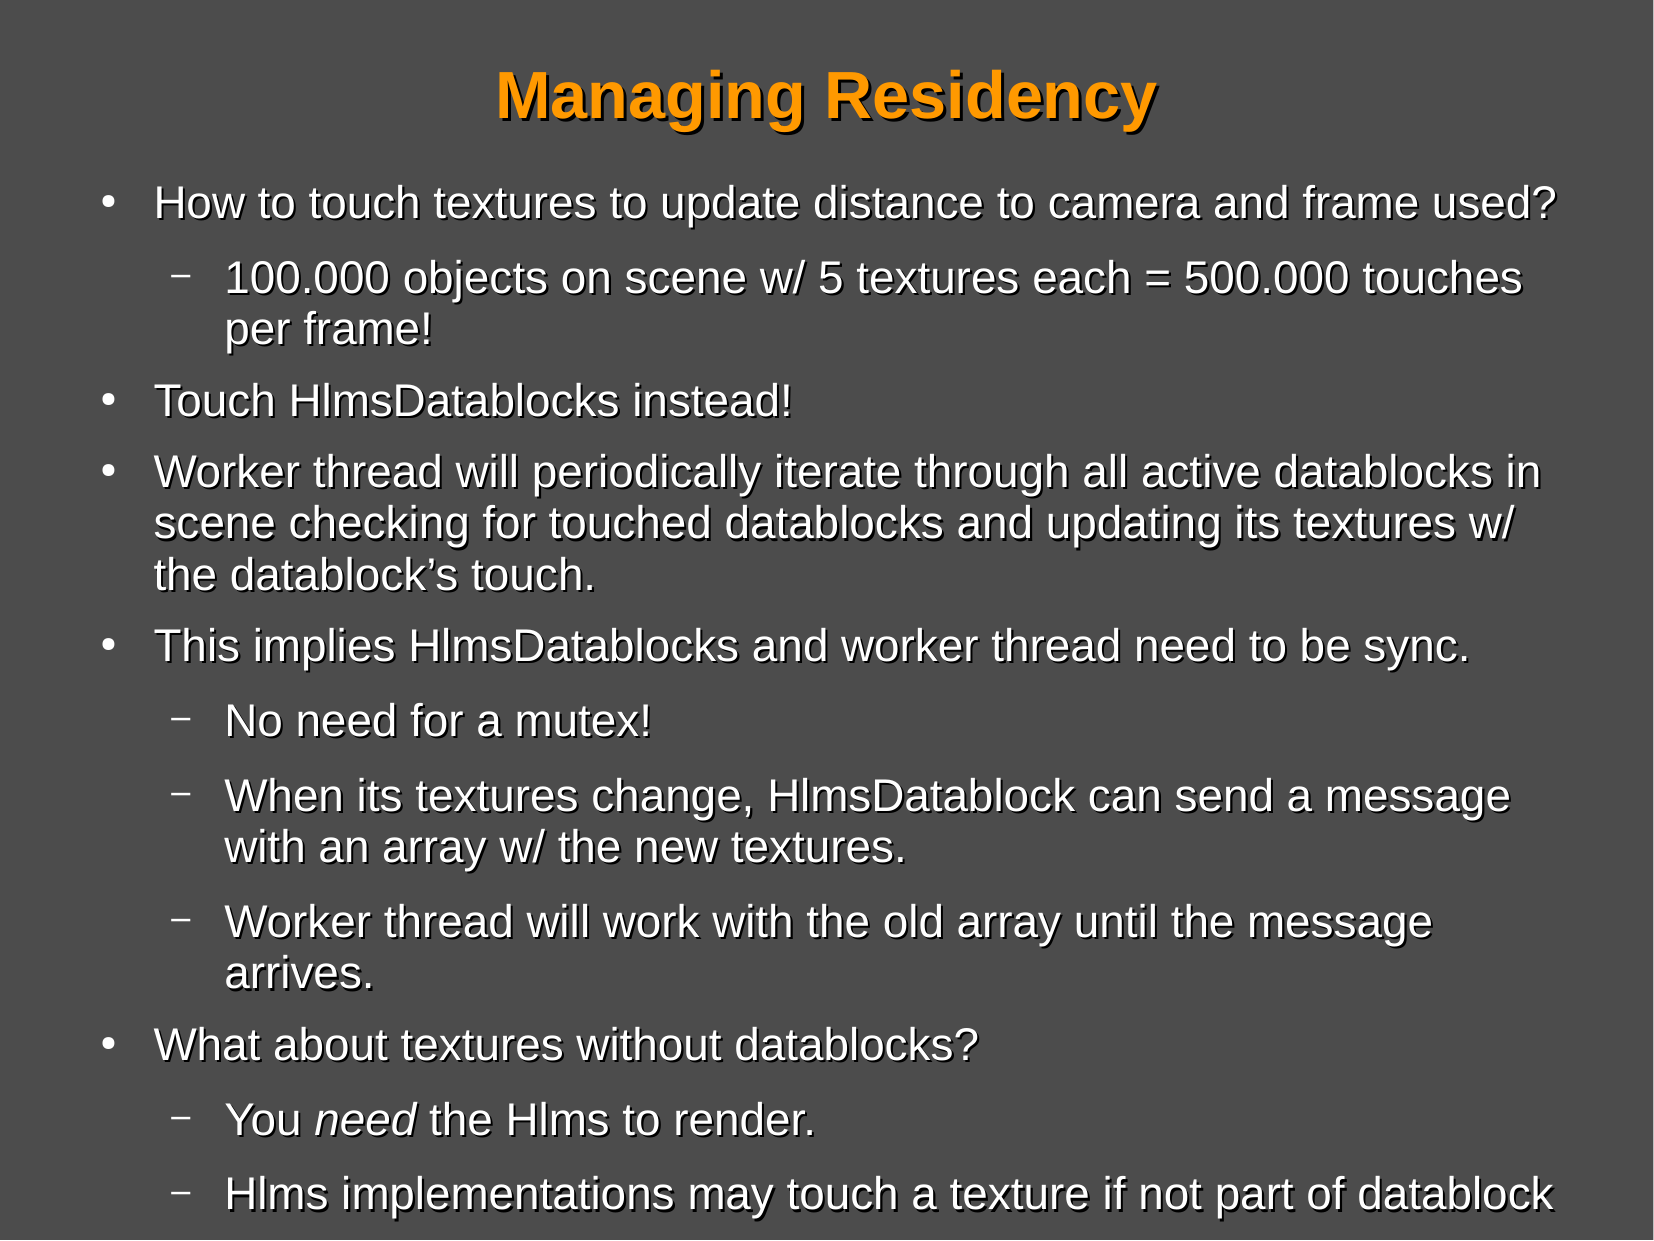

# Managing Residency
How to touch textures to update distance to camera and frame used?
100.000 objects on scene w/ 5 textures each = 500.000 touches per frame!
Touch HlmsDatablocks instead!
Worker thread will periodically iterate through all active datablocks in scene checking for touched datablocks and updating its textures w/ the datablock’s touch.
This implies HlmsDatablocks and worker thread need to be sync.
No need for a mutex!
When its textures change, HlmsDatablock can send a message with an array w/ the new textures.
Worker thread will work with the old array until the message arrives.
What about textures without datablocks?
You need the Hlms to render.
Hlms implementations may touch a texture if not part of datablock